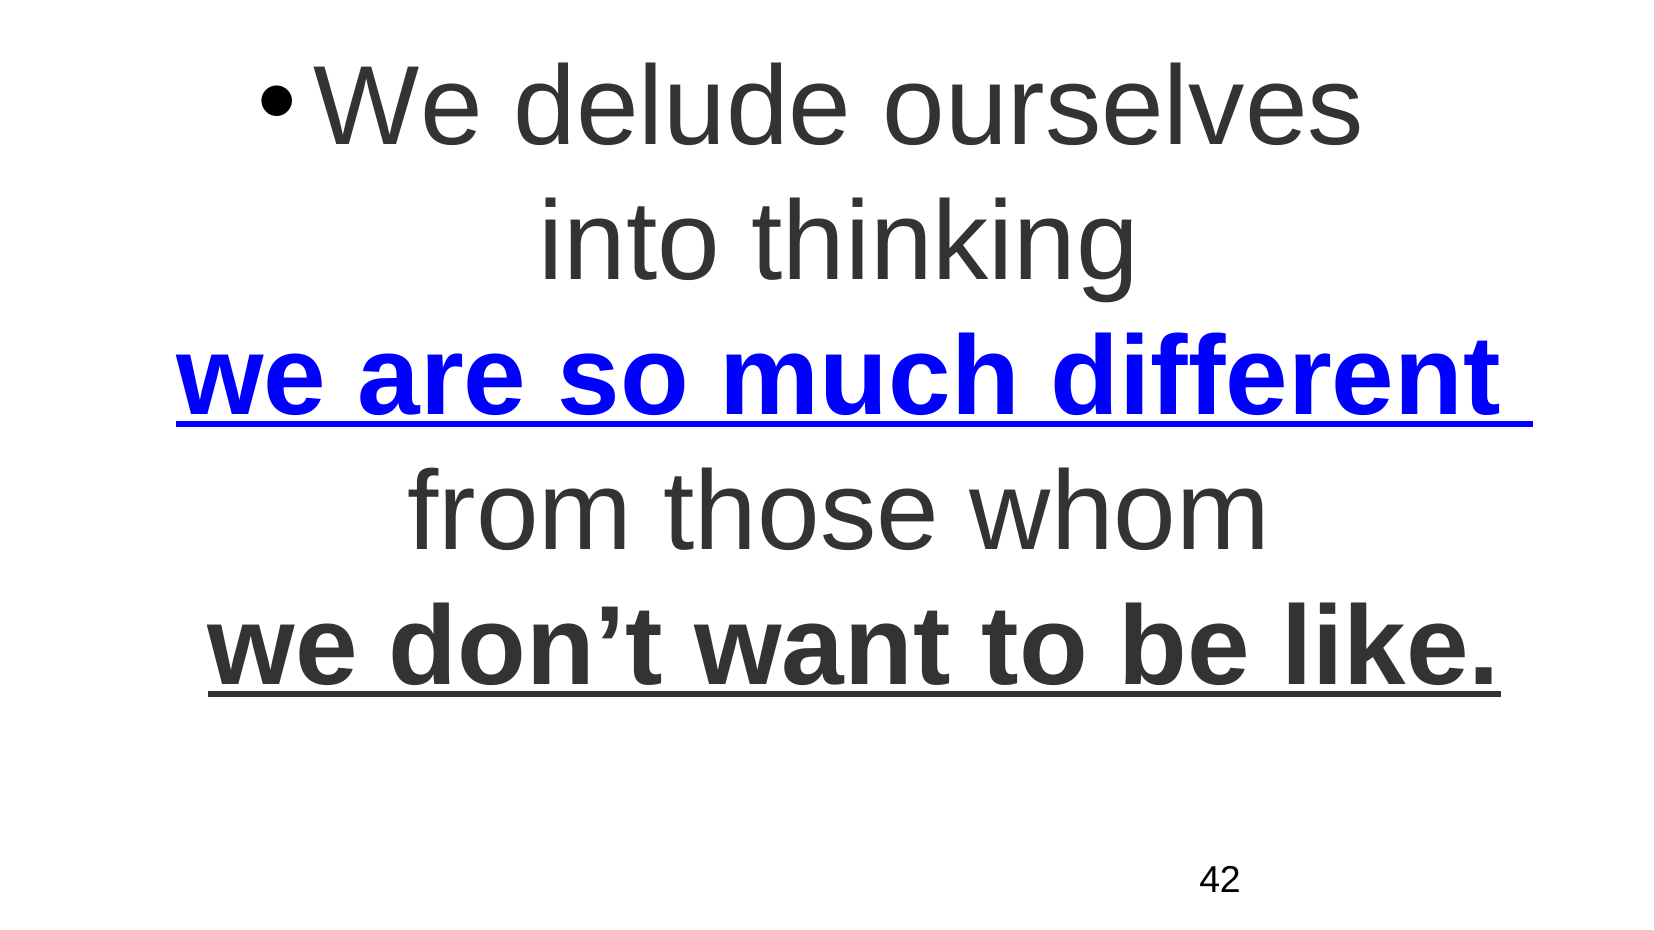

# We delude ourselves into thinking we are so much different from those whom we don’t want to be like.
42